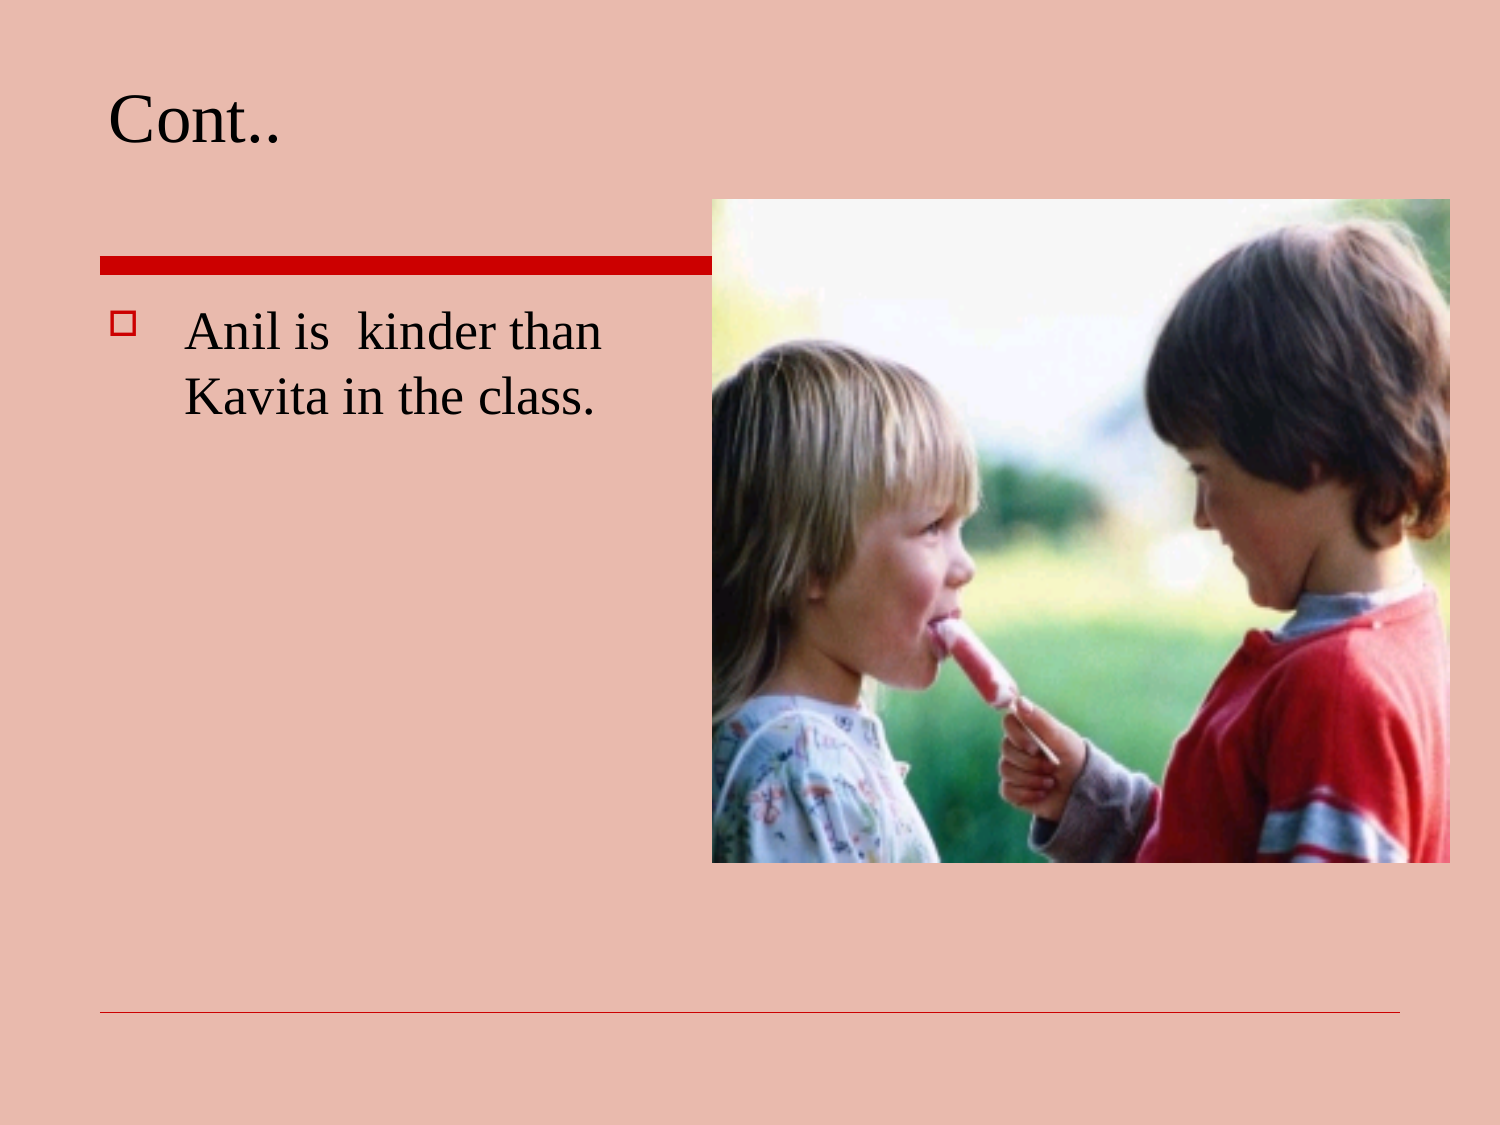

# Cont..
Anil is kinder than Kavita in the class.